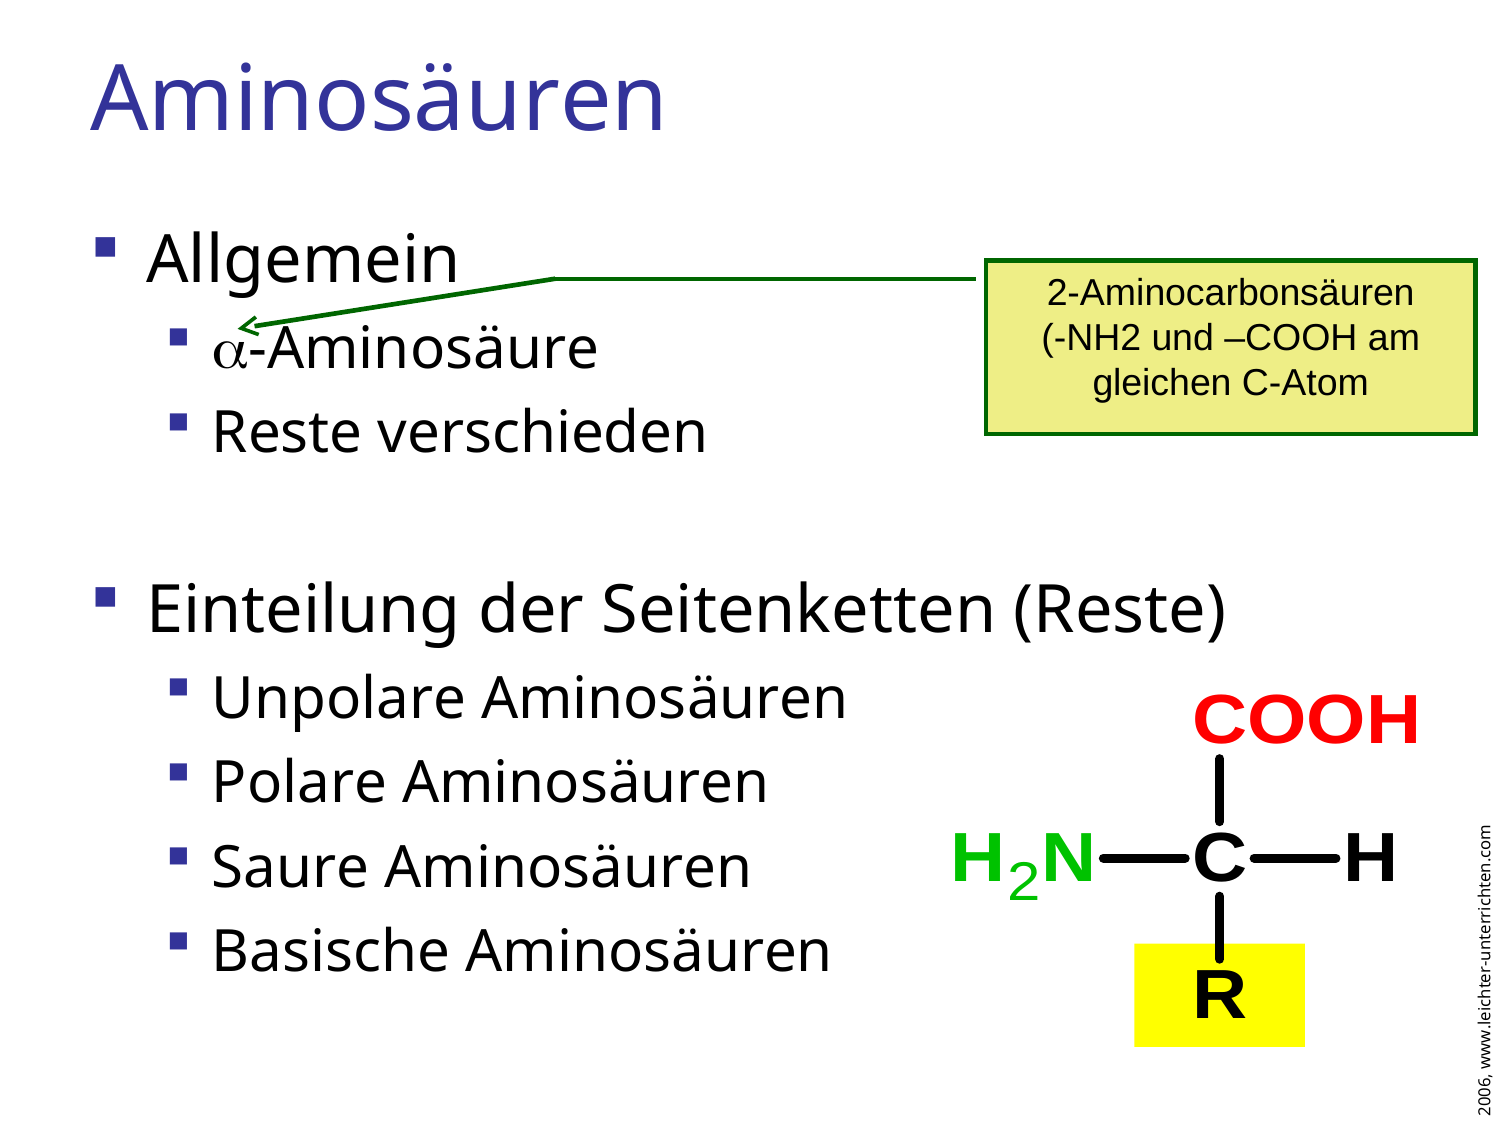

# Aminosäuren
Allgemein
-Aminosäure
Reste verschieden
Einteilung der Seitenketten (Reste)
Unpolare Aminosäuren
Polare Aminosäuren
Saure Aminosäuren
Basische Aminosäuren
2-Aminocarbonsäuren
(-NH2 und –COOH am gleichen C-Atom